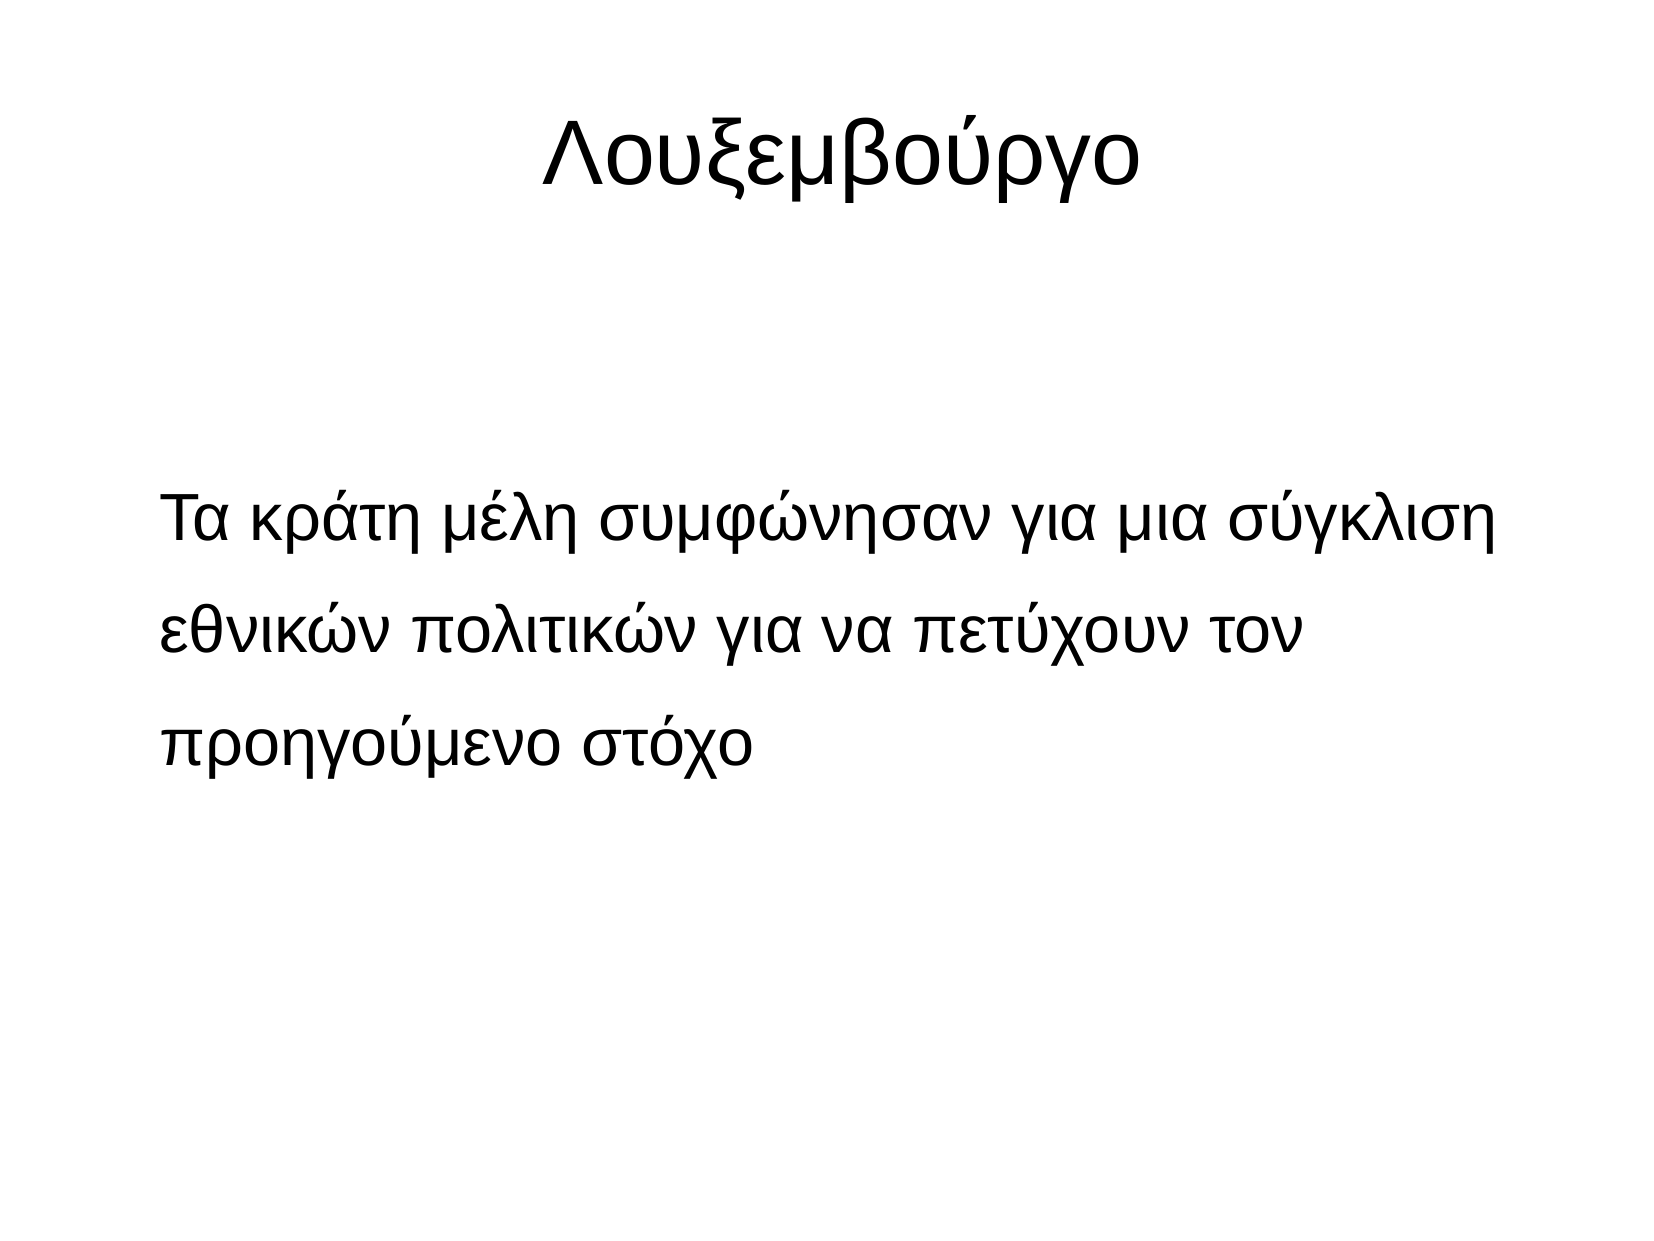

# Λουξεμβούργο
Τα κράτη μέλη συμφώνησαν για μια σύγκλιση εθνικών πολιτικών για να πετύχουν τον προηγούμενο στόχο